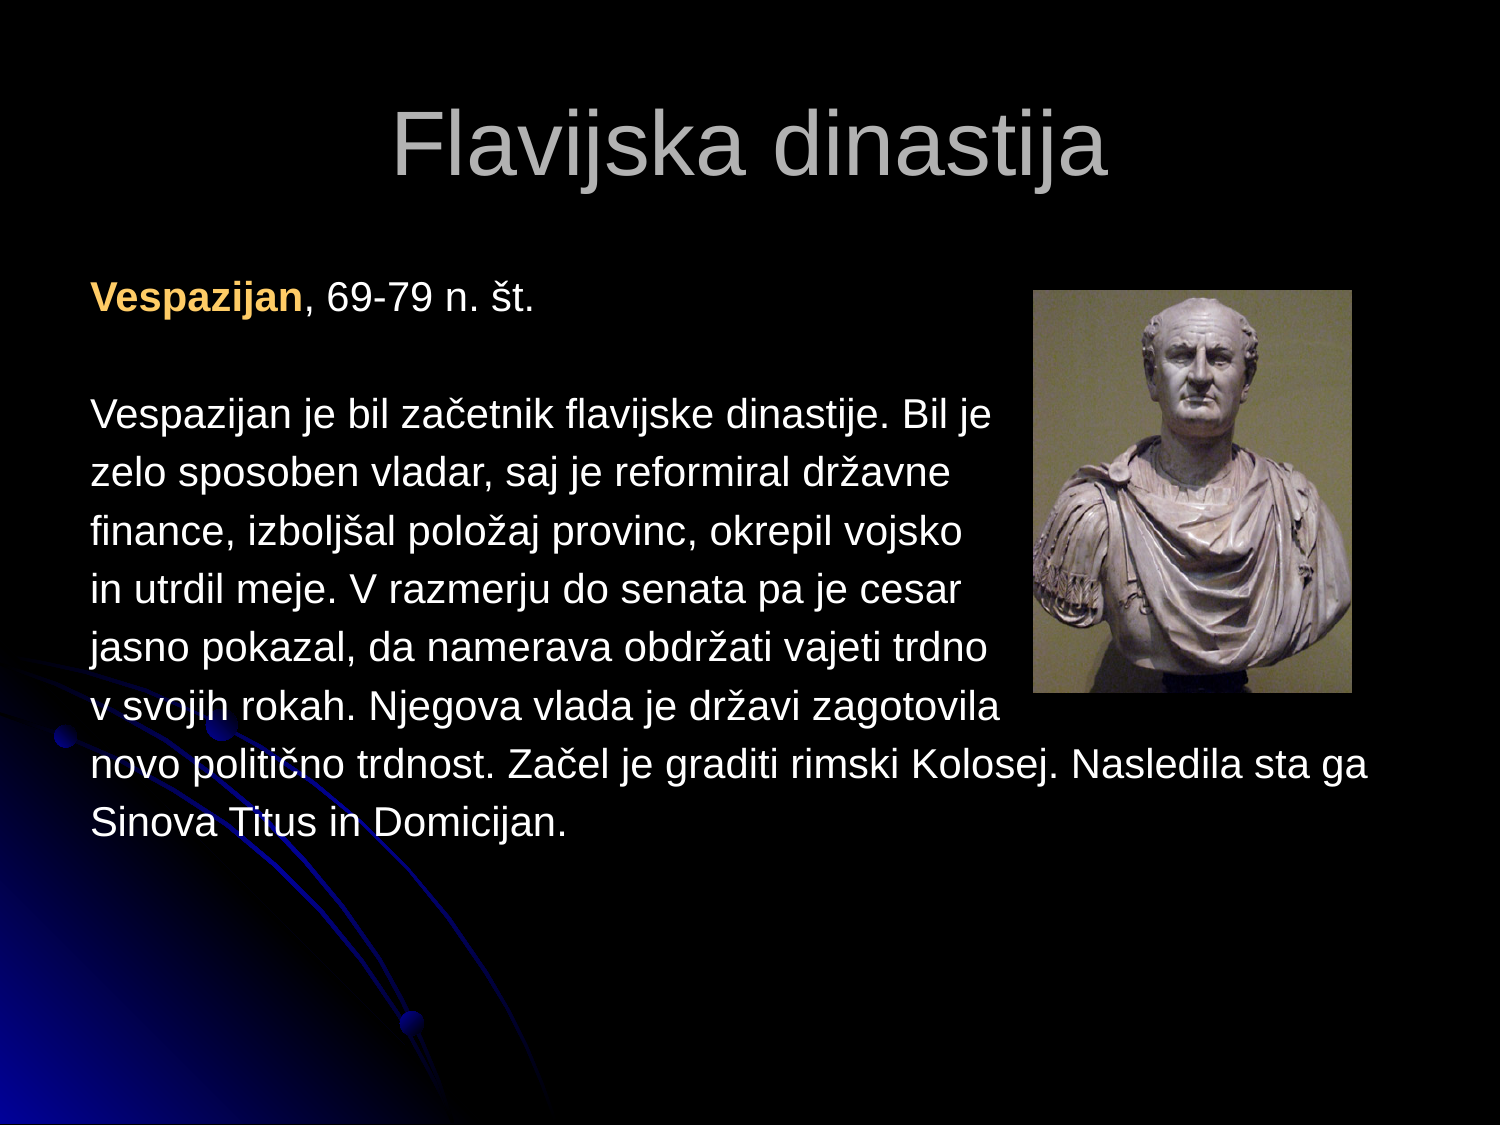

# Flavijska dinastija
Vespazijan, 69-79 n. št.
Vespazijan je bil začetnik flavijske dinastije. Bil je
zelo sposoben vladar, saj je reformiral državne
finance, izboljšal položaj provinc, okrepil vojsko
in utrdil meje. V razmerju do senata pa je cesar
jasno pokazal, da namerava obdržati vajeti trdno
v svojih rokah. Njegova vlada je državi zagotovila
novo politično trdnost. Začel je graditi rimski Kolosej. Nasledila sta ga
Sinova Titus in Domicijan.